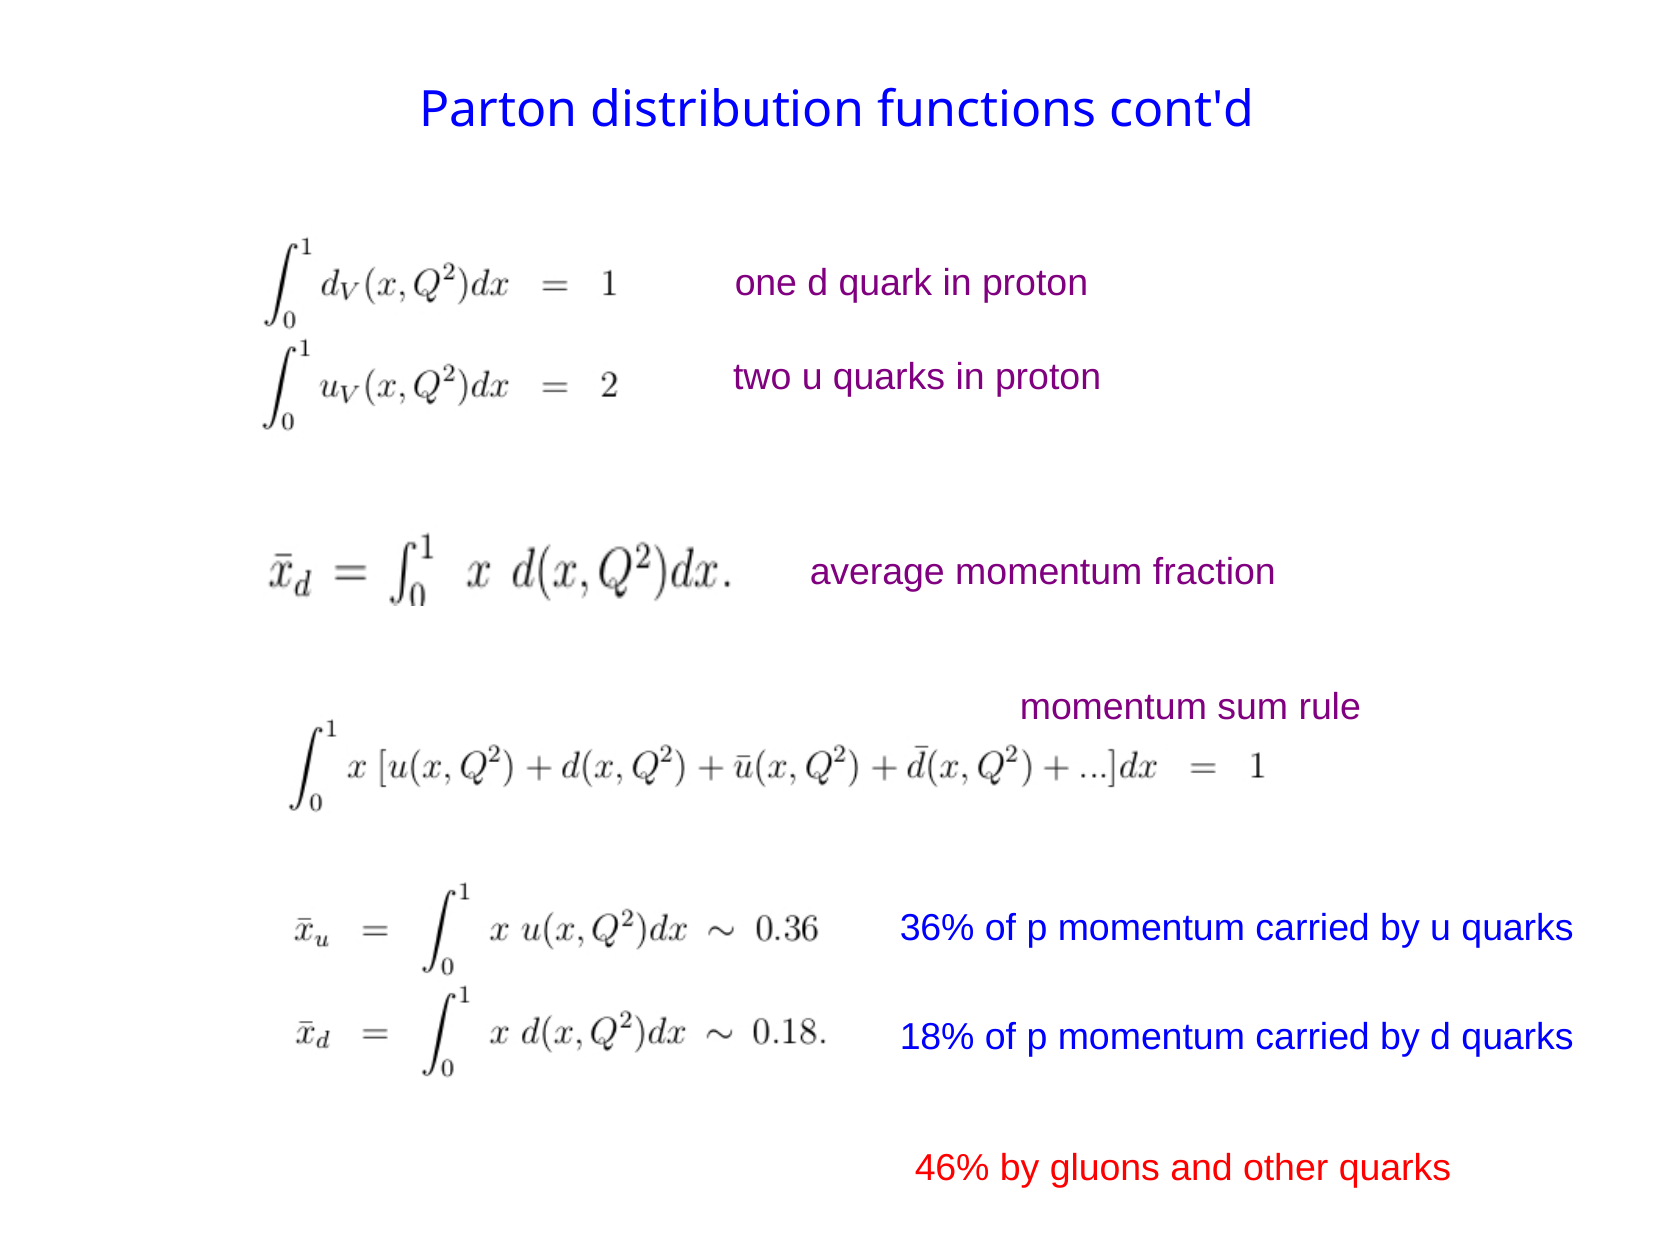

Parton distribution functions cont'd
one d quark in proton
two u quarks in proton
average momentum fraction
momentum sum rule
36% of p momentum carried by u quarks
18% of p momentum carried by d quarks
46% by gluons and other quarks